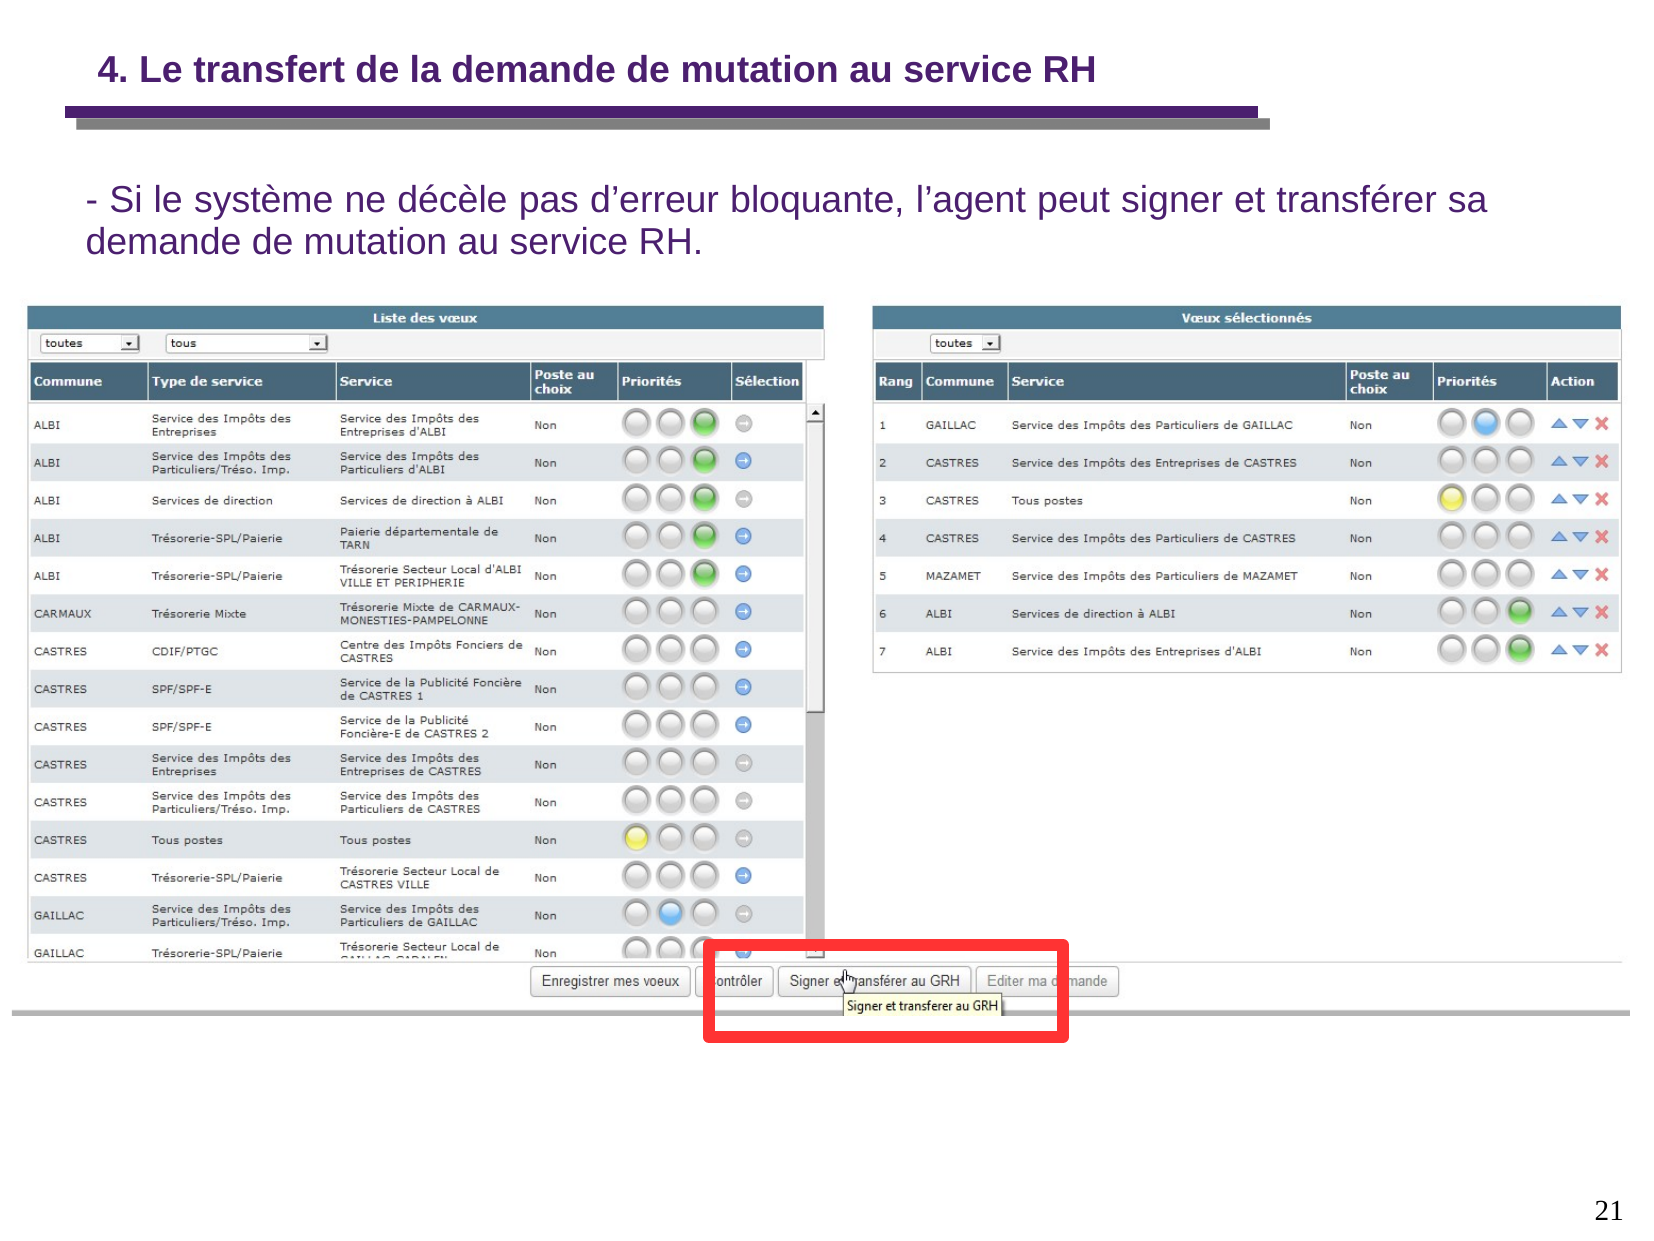

4. Le transfert de la demande de mutation au service RH
- Si le système ne décèle pas d’erreur bloquante, l’agent peut signer et transférer sa demande de mutation au service RH.
21